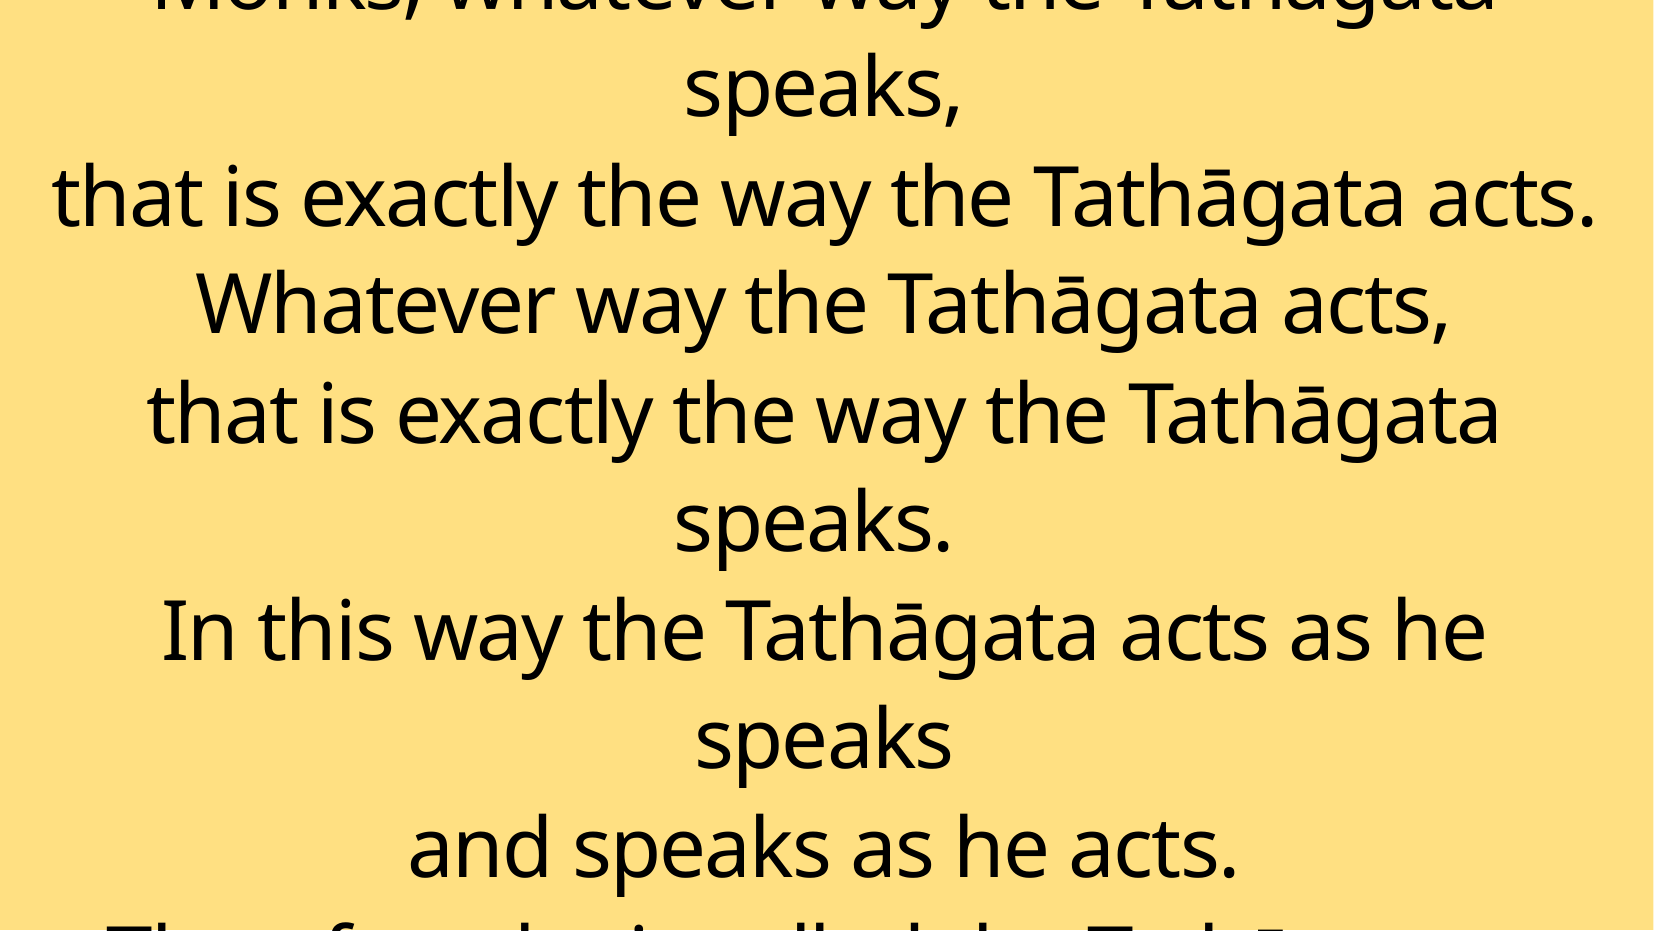

# Monks, whatever way the Tathāgata speaks,
that is exactly the way the Tathāgata acts. Whatever way the Tathāgata acts,
that is exactly the way the Tathāgata speaks.
In this way the Tathāgata acts as he speaks
and speaks as he acts.
Therefore, he is called the Tathāgata.